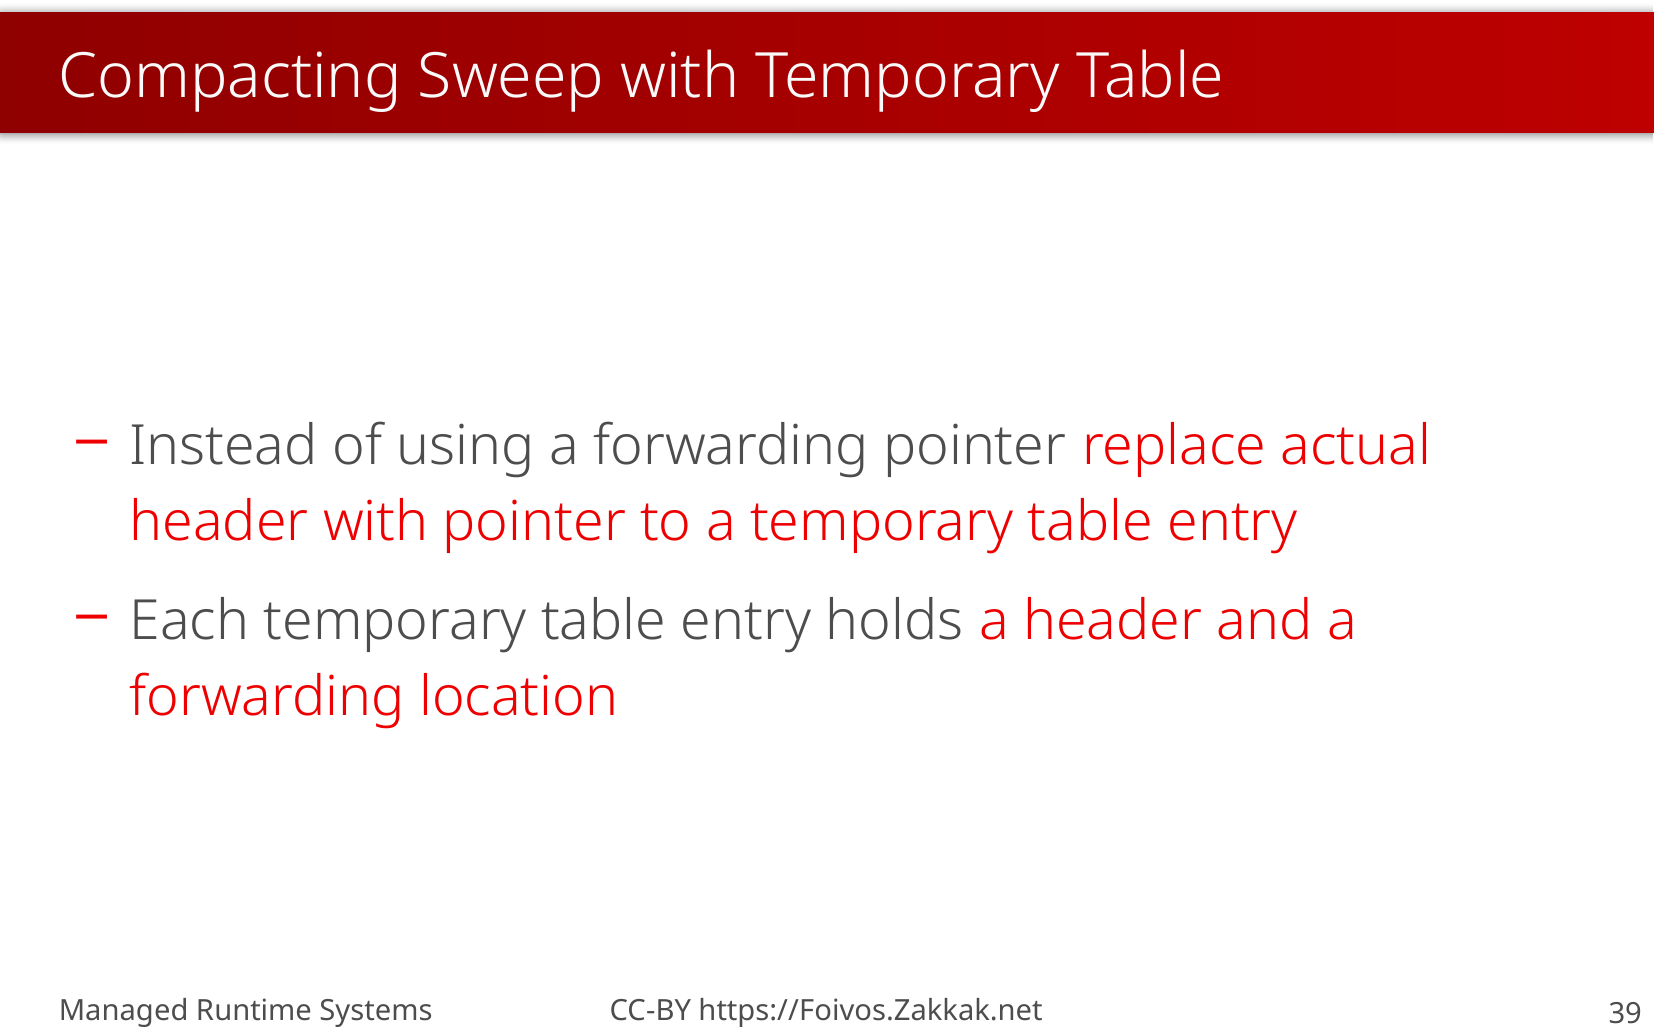

# Compacting Sweep with Temporary Table
Instead of using a forwarding pointer replace actual header with pointer to a temporary table entry
Each temporary table entry holds a header and a forwarding location
Managed Runtime Systems
CC-BY https://Foivos.Zakkak.net
39